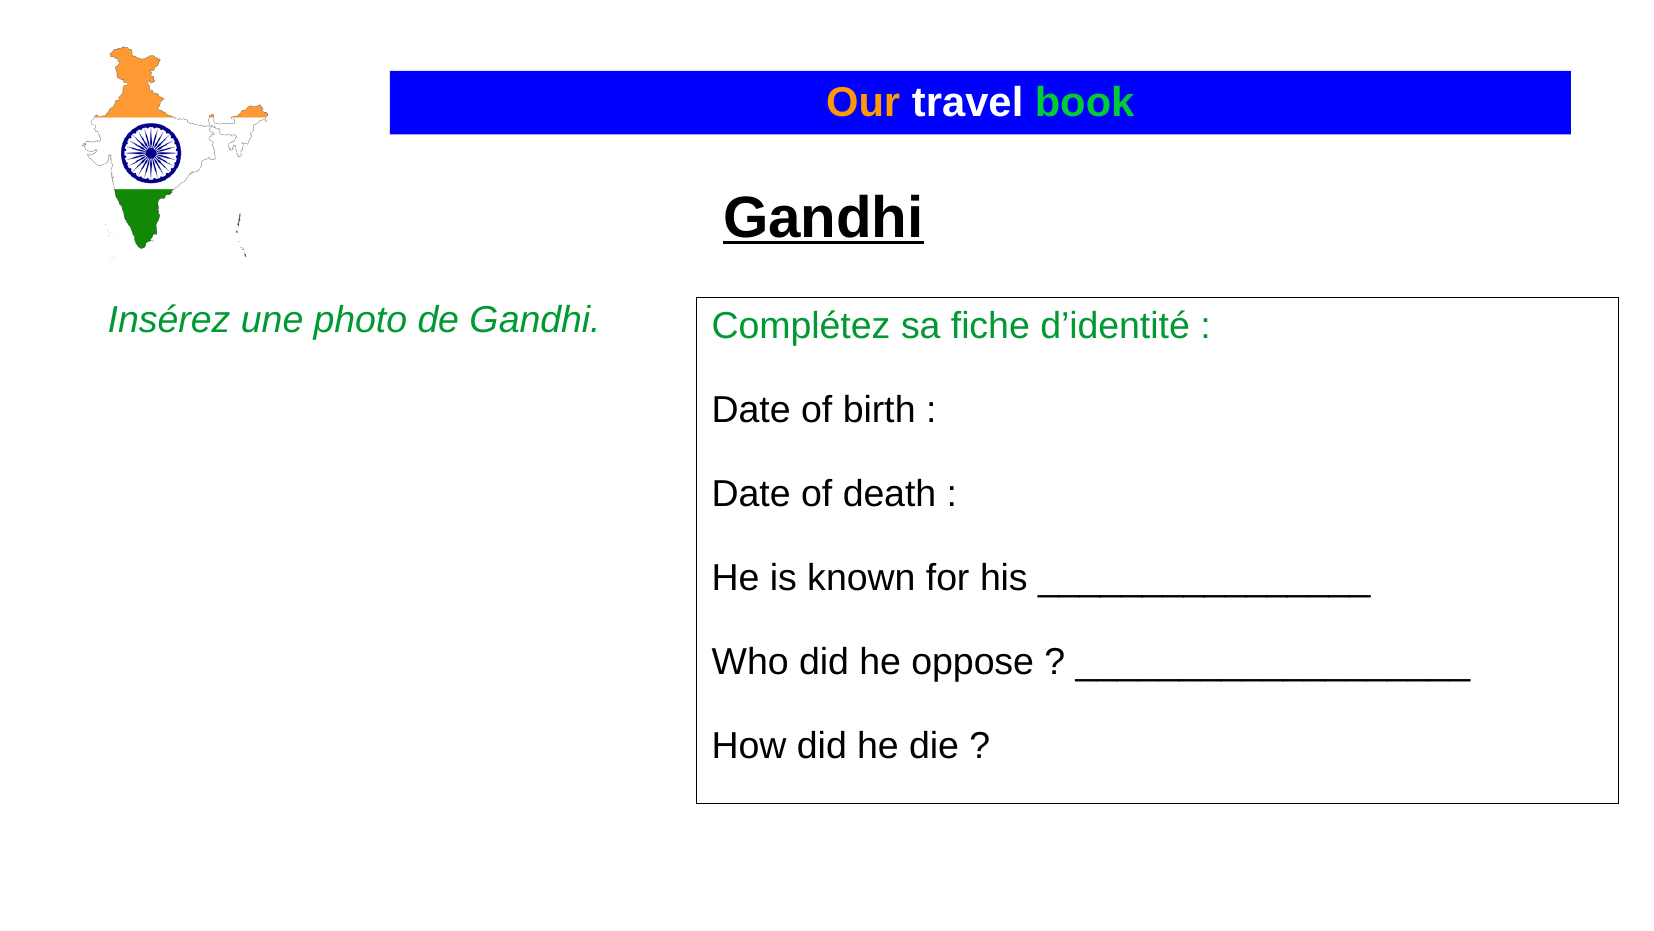

Our travel book
Gandhi
Insérez une photo de Gandhi.
Complétez sa fiche d’identité :
Date of birth :
Date of death :
He is known for his ________________
Who did he oppose ? ___________________
How did he die ?